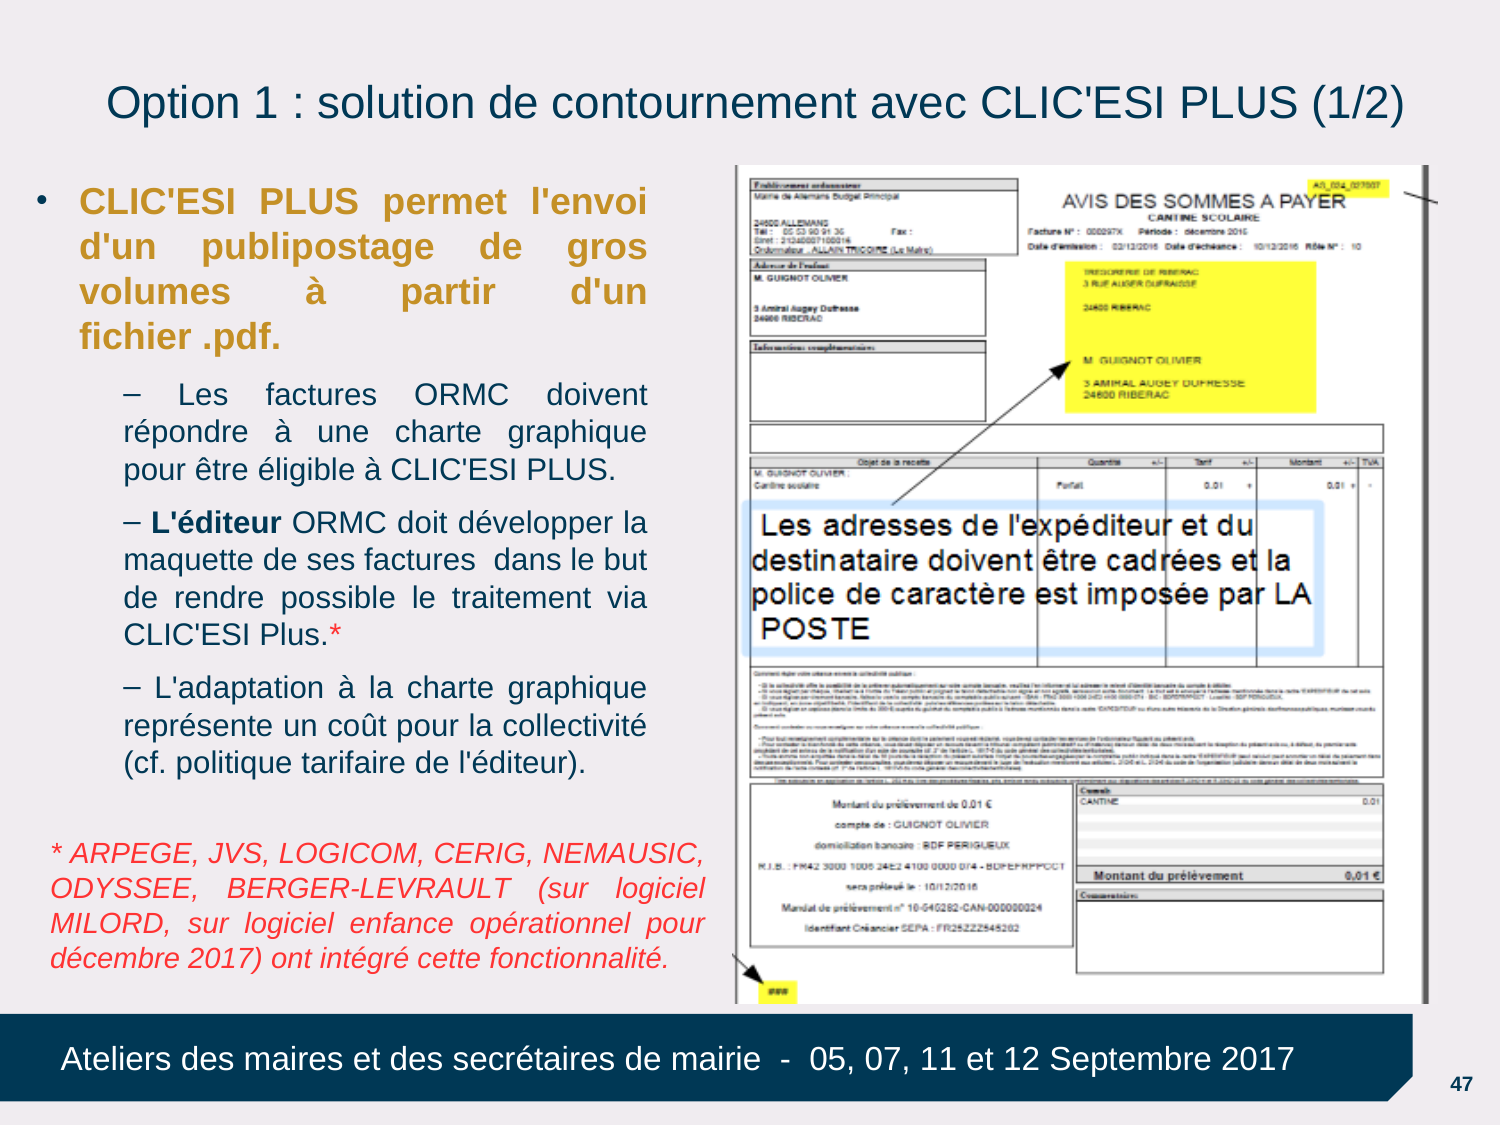

# Option 1 : solution de contournement avec CLIC'ESI PLUS (1/2)
CLIC'ESI PLUS permet l'envoi d'un publipostage de gros volumes à partir d'un fichier .pdf.
 Les factures ORMC doivent répondre à une charte graphique pour être éligible à CLIC'ESI PLUS.
 L'éditeur ORMC doit développer la maquette de ses factures dans le but de rendre possible le traitement via CLIC'ESI Plus.*
 L'adaptation à la charte graphique représente un coût pour la collectivité (cf. politique tarifaire de l'éditeur).
* ARPEGE, JVS, LOGICOM, CERIG, NEMAUSIC, ODYSSEE, BERGER-LEVRAULT (sur logiciel MILORD, sur logiciel enfance opérationnel pour décembre 2017) ont intégré cette fonctionnalité.